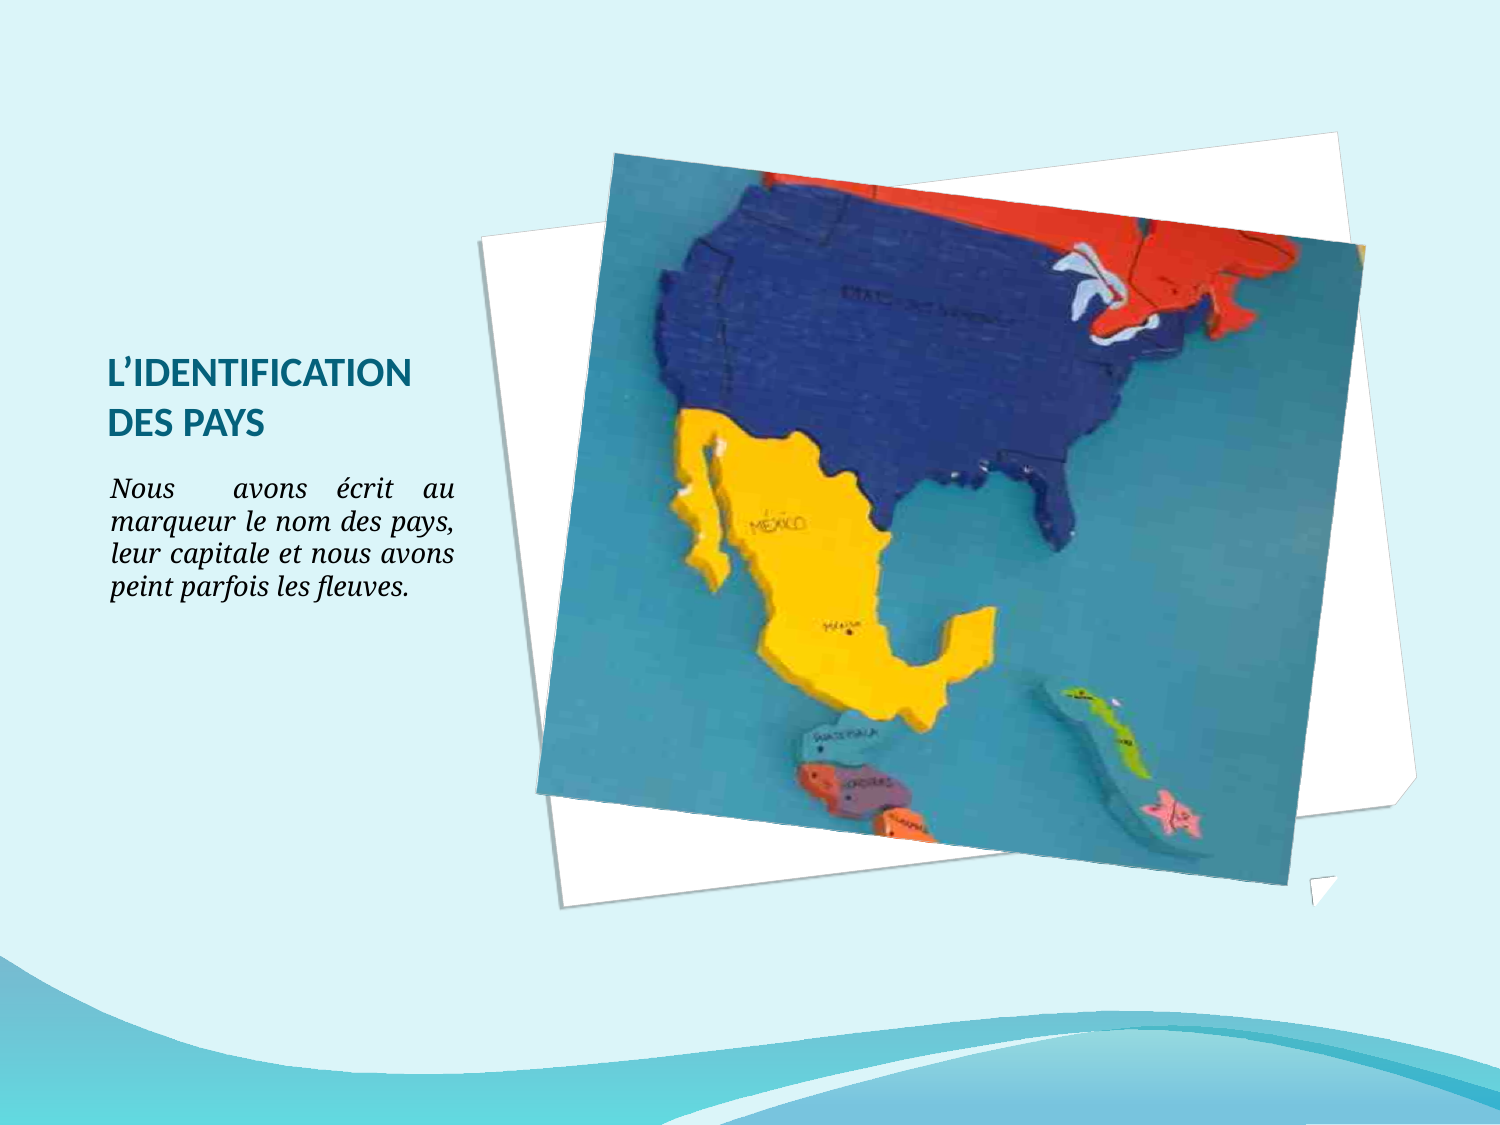

# L’IDENTIFICATION DES PAYS
Nous avons écrit au marqueur le nom des pays, leur capitale et nous avons peint parfois les fleuves.